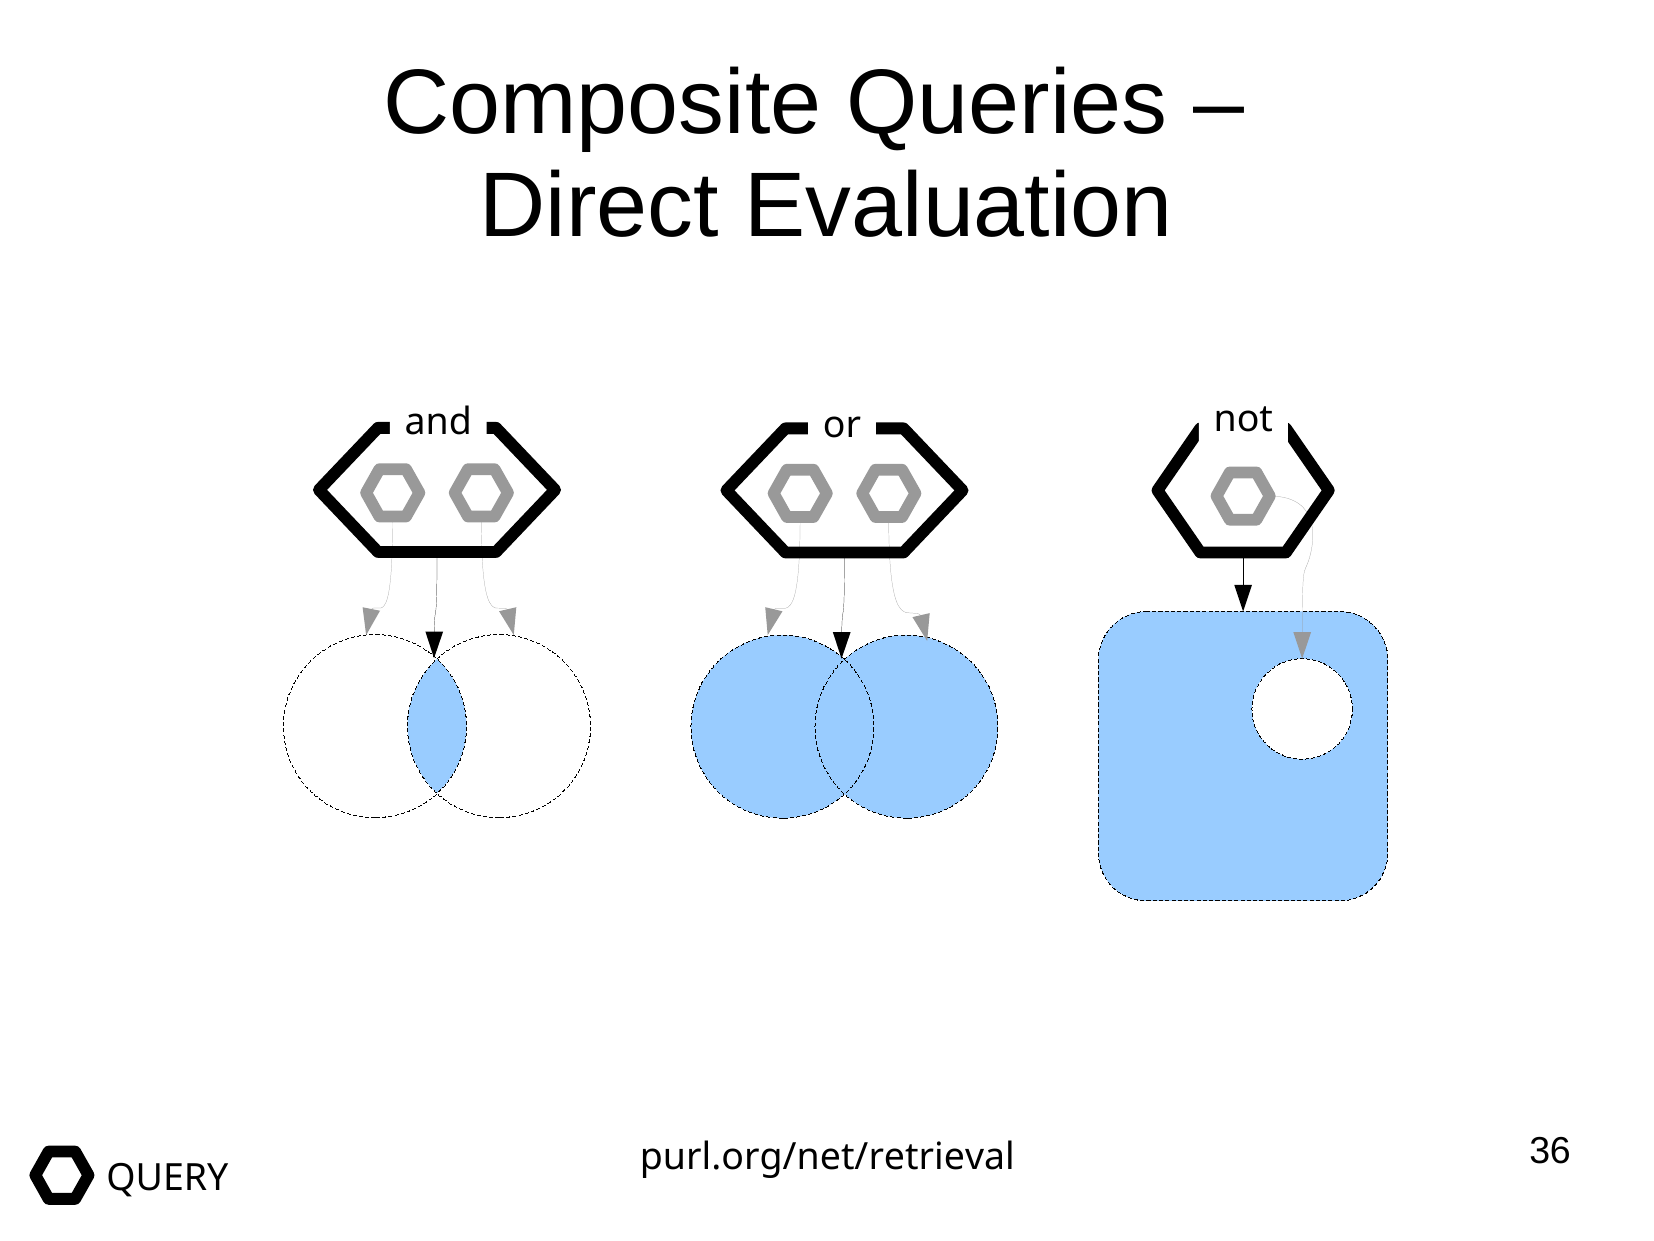

# Composite Queries – Direct Evaluation
not
and
or
purl.org/net/retrieval
36
QUERY